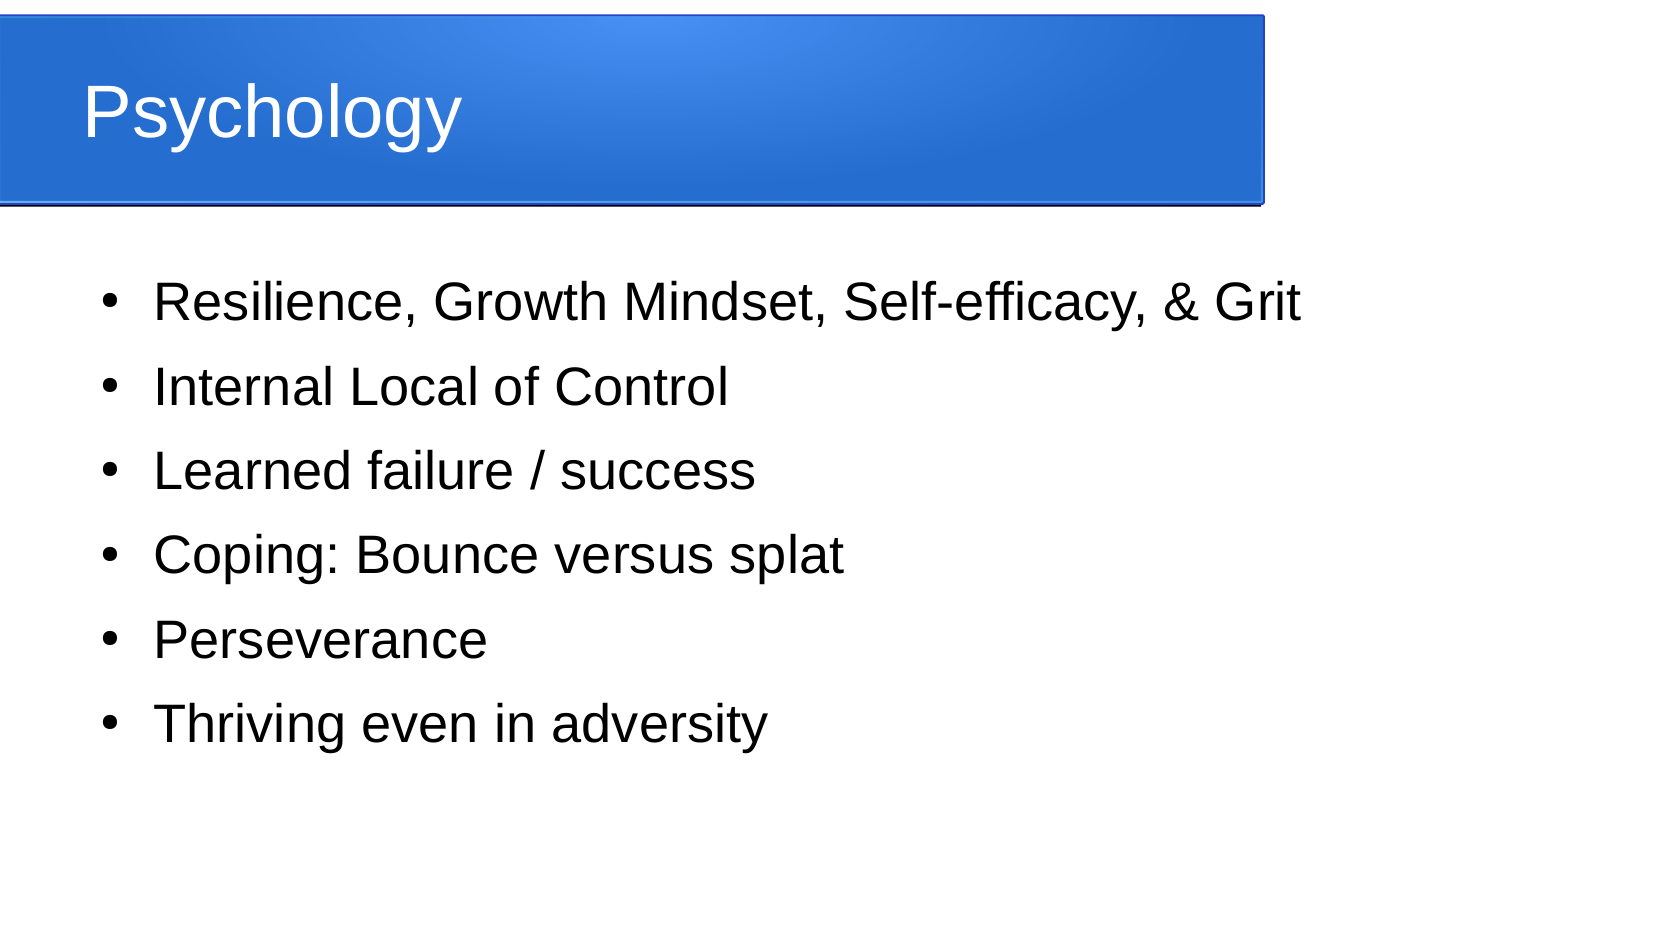

# Psychology
Resilience, Growth Mindset, Self-efficacy, & Grit
Internal Local of Control
Learned failure / success
Coping: Bounce versus splat
Perseverance
Thriving even in adversity